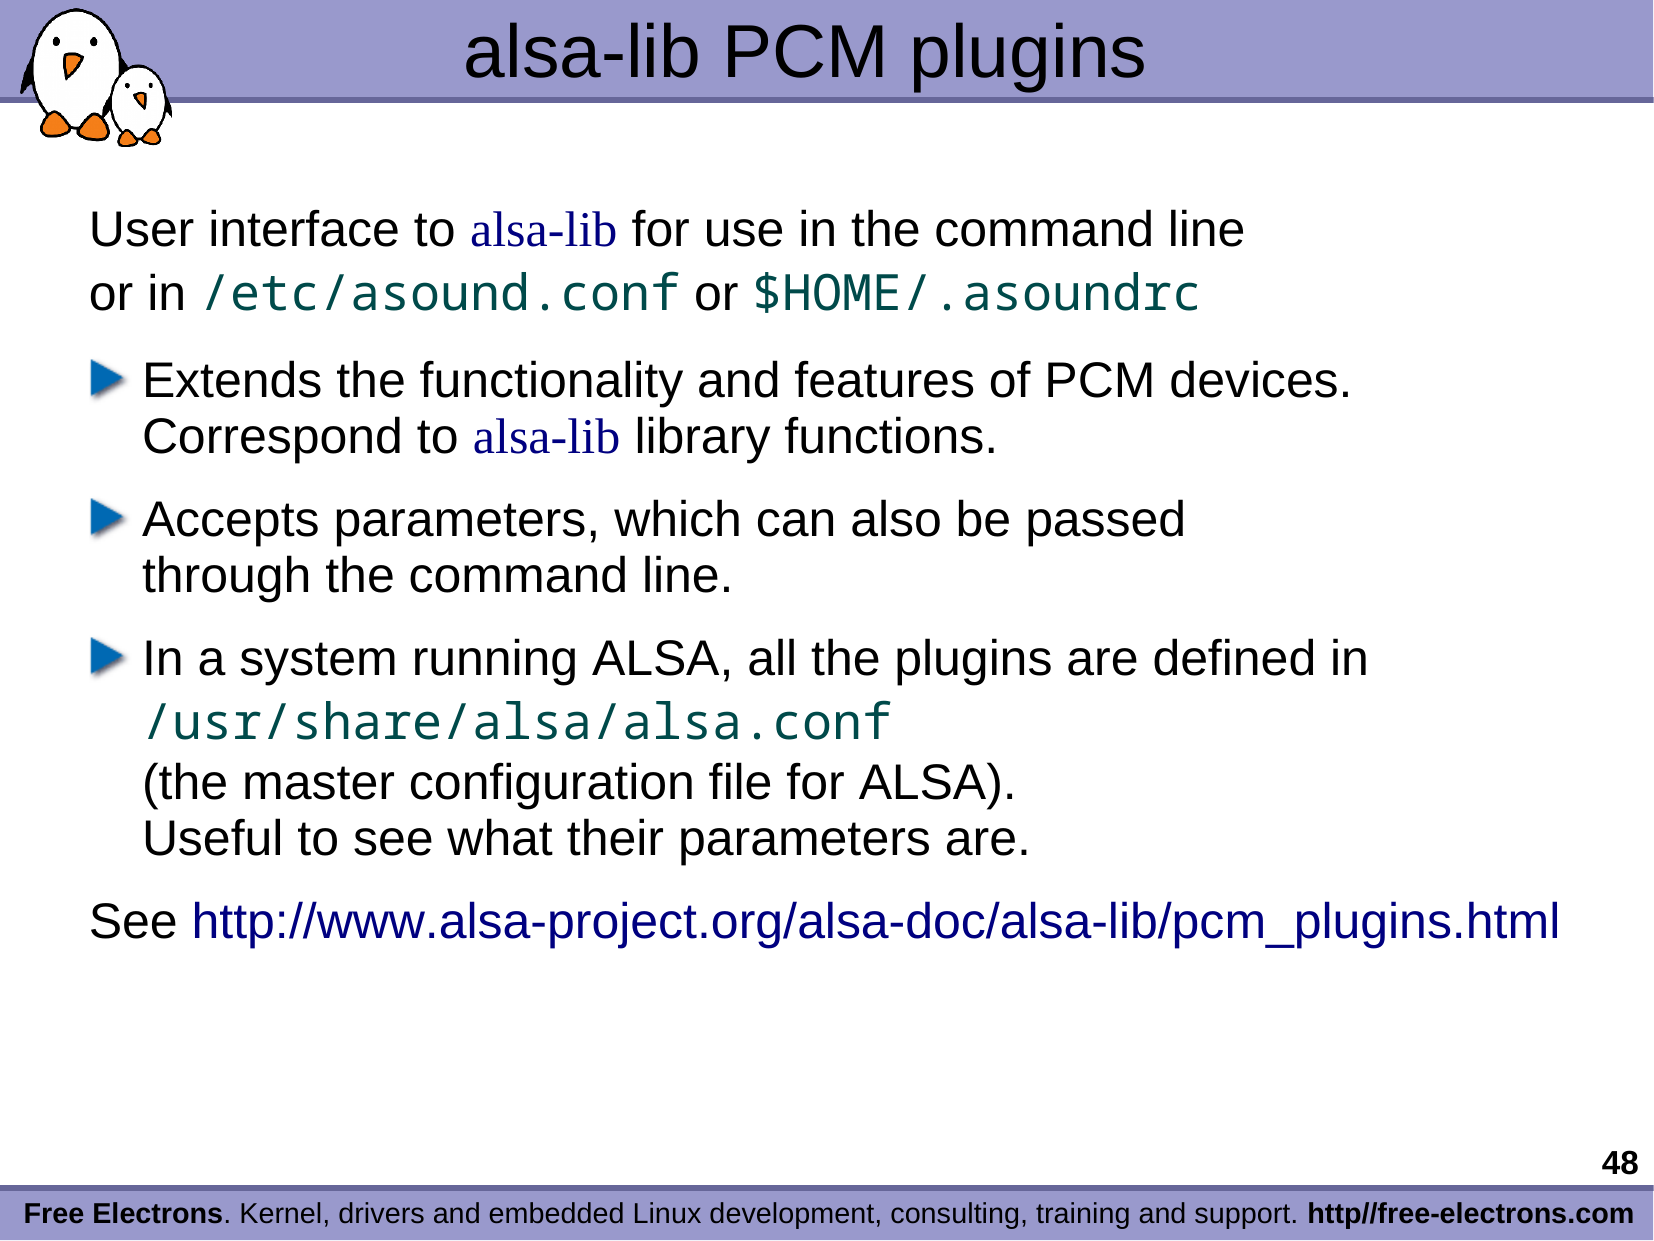

# alsa-lib PCM plugins
User interface to alsa-lib for use in the command line
or in /etc/asound.conf or $HOME/.asoundrc
Extends the functionality and features of PCM devices.
Correspond to alsa-lib library functions.
Accepts parameters, which can also be passed
through the command line.
In a system running ALSA, all the plugins are defined in
/usr/share/alsa/alsa.conf
(the master configuration file for ALSA).
Useful to see what their parameters are.
See http://www.alsa-project.org/alsa-doc/alsa-lib/pcm_plugins.html